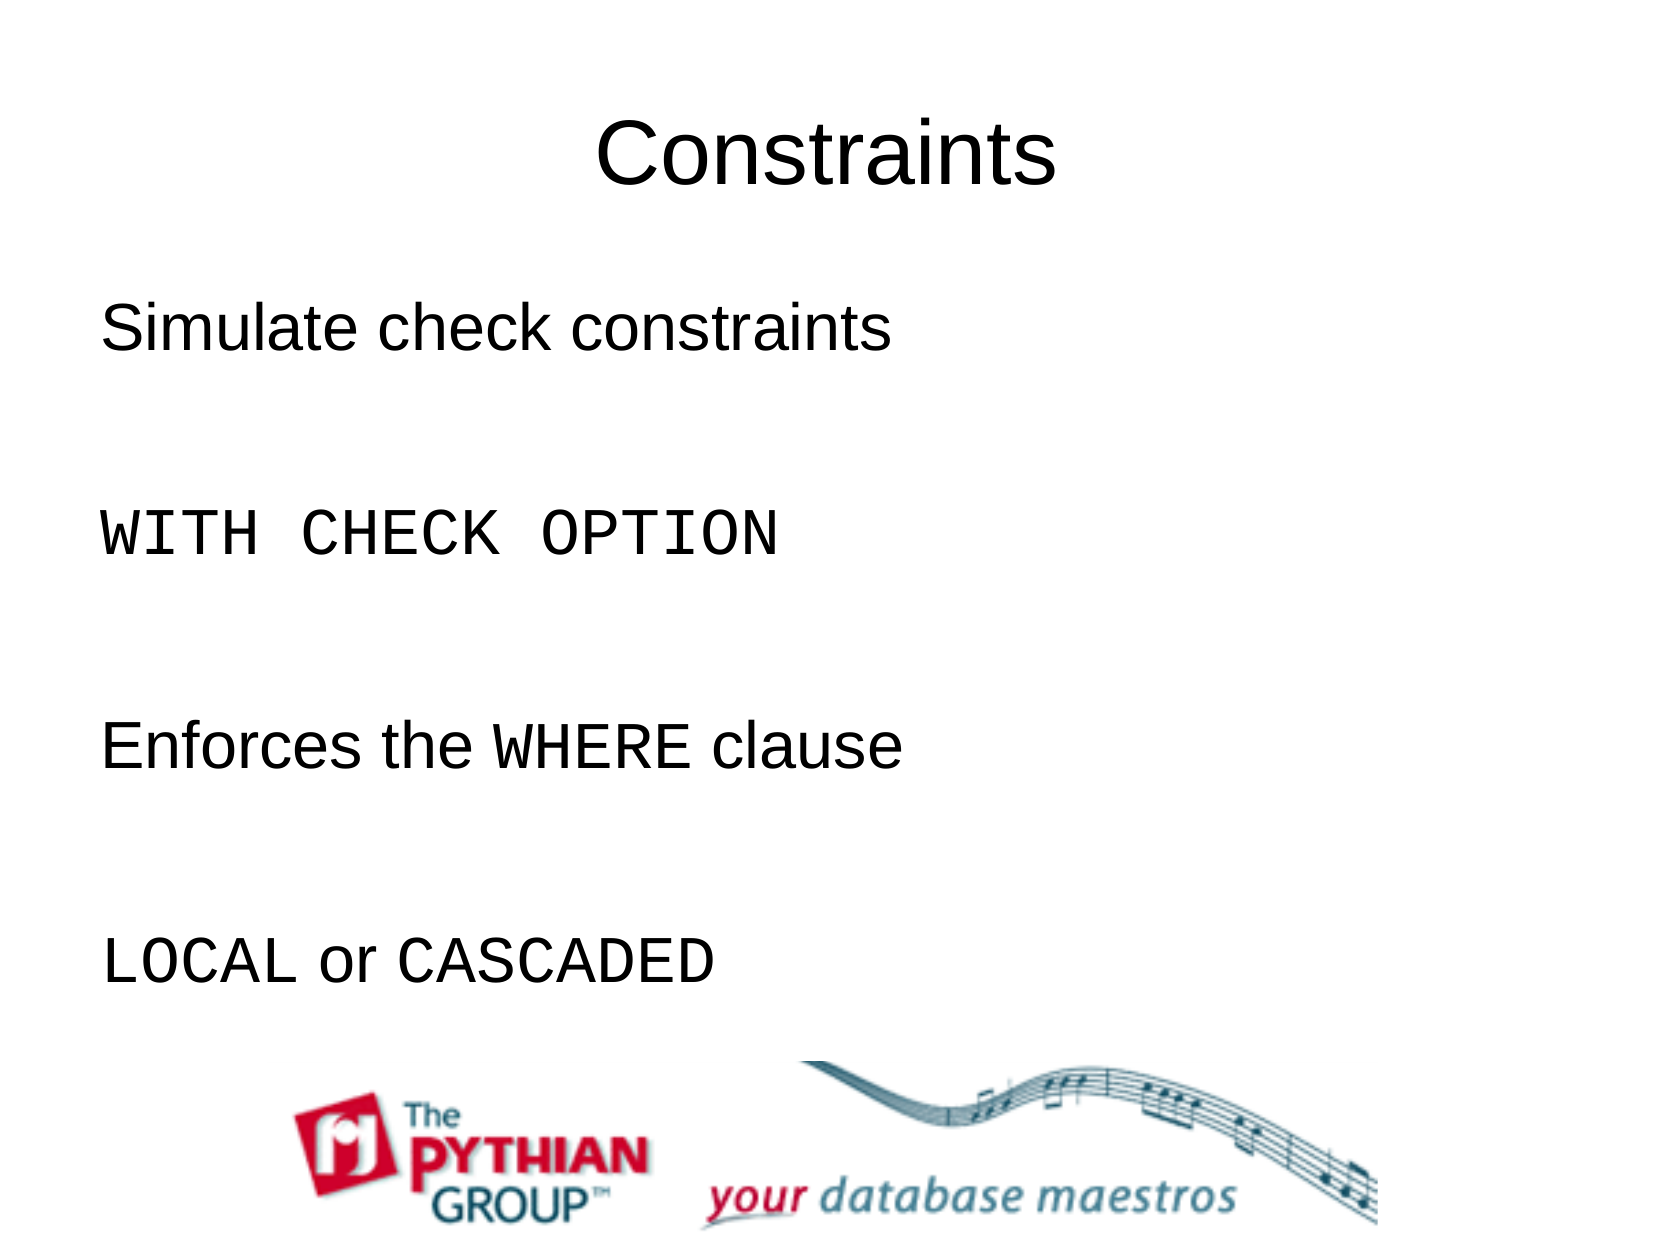

# Constraints
Simulate check constraints
WITH CHECK OPTION
Enforces the WHERE clause
LOCAL or CASCADED